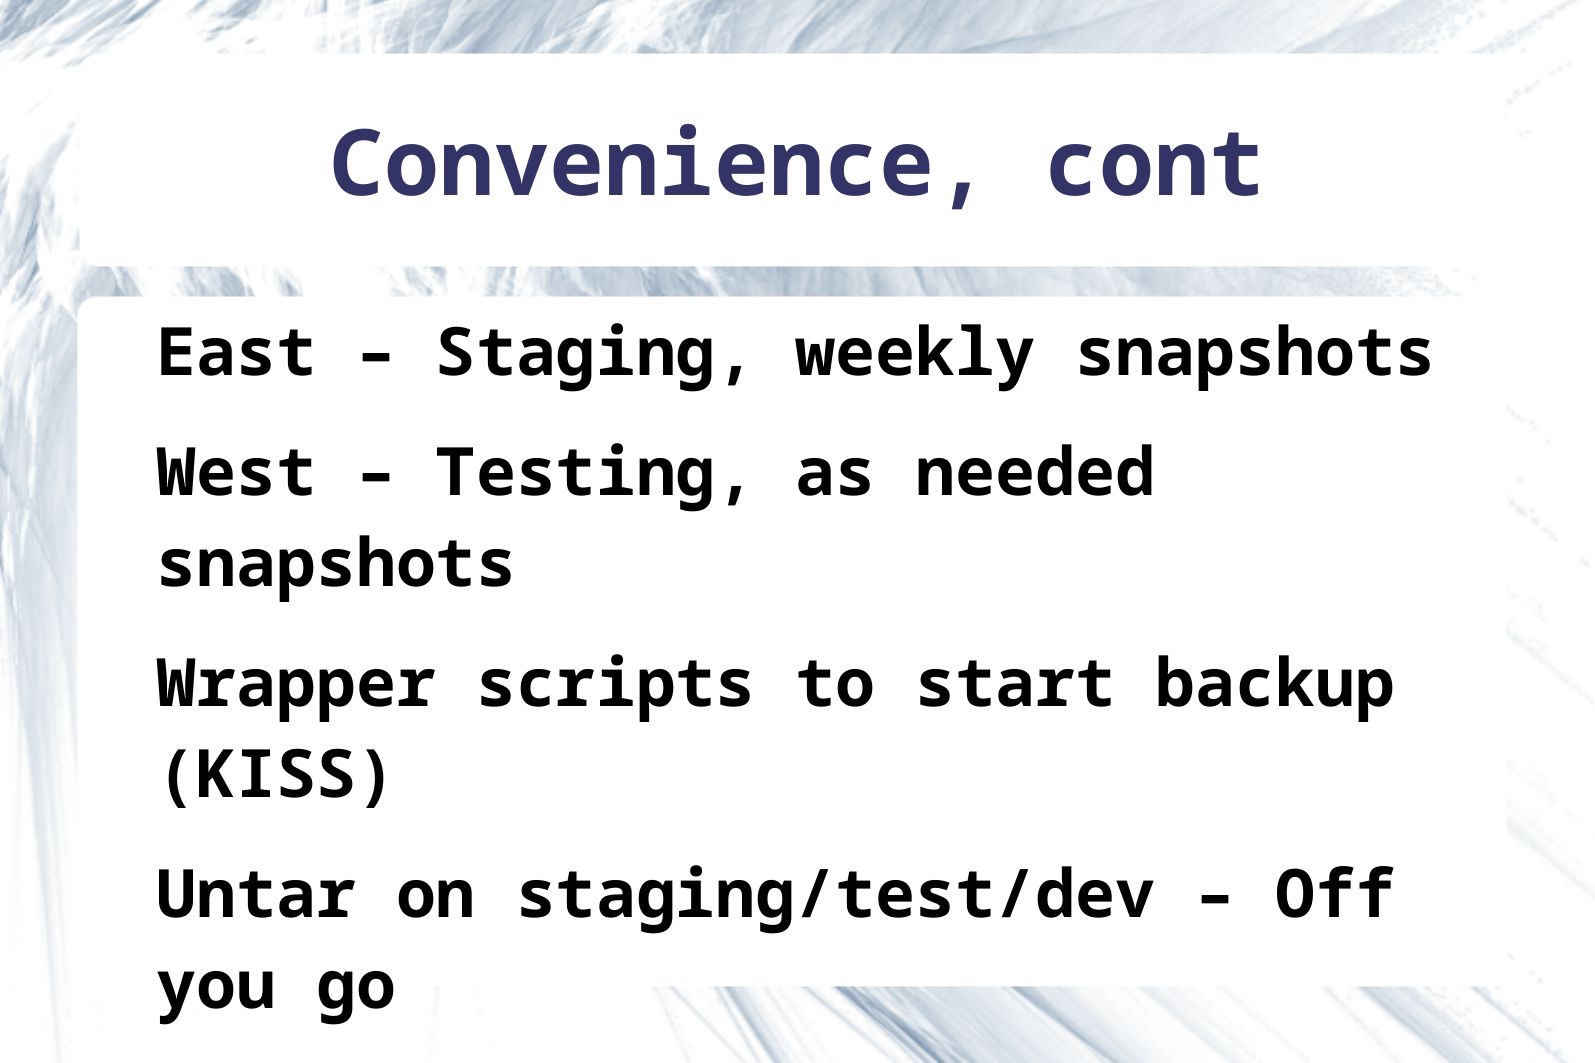

# Convenience, cont
East – Staging, weekly snapshots
West – Testing, as needed snapshots
Wrapper scripts to start backup (KISS)
Untar on staging/test/dev – Off you go